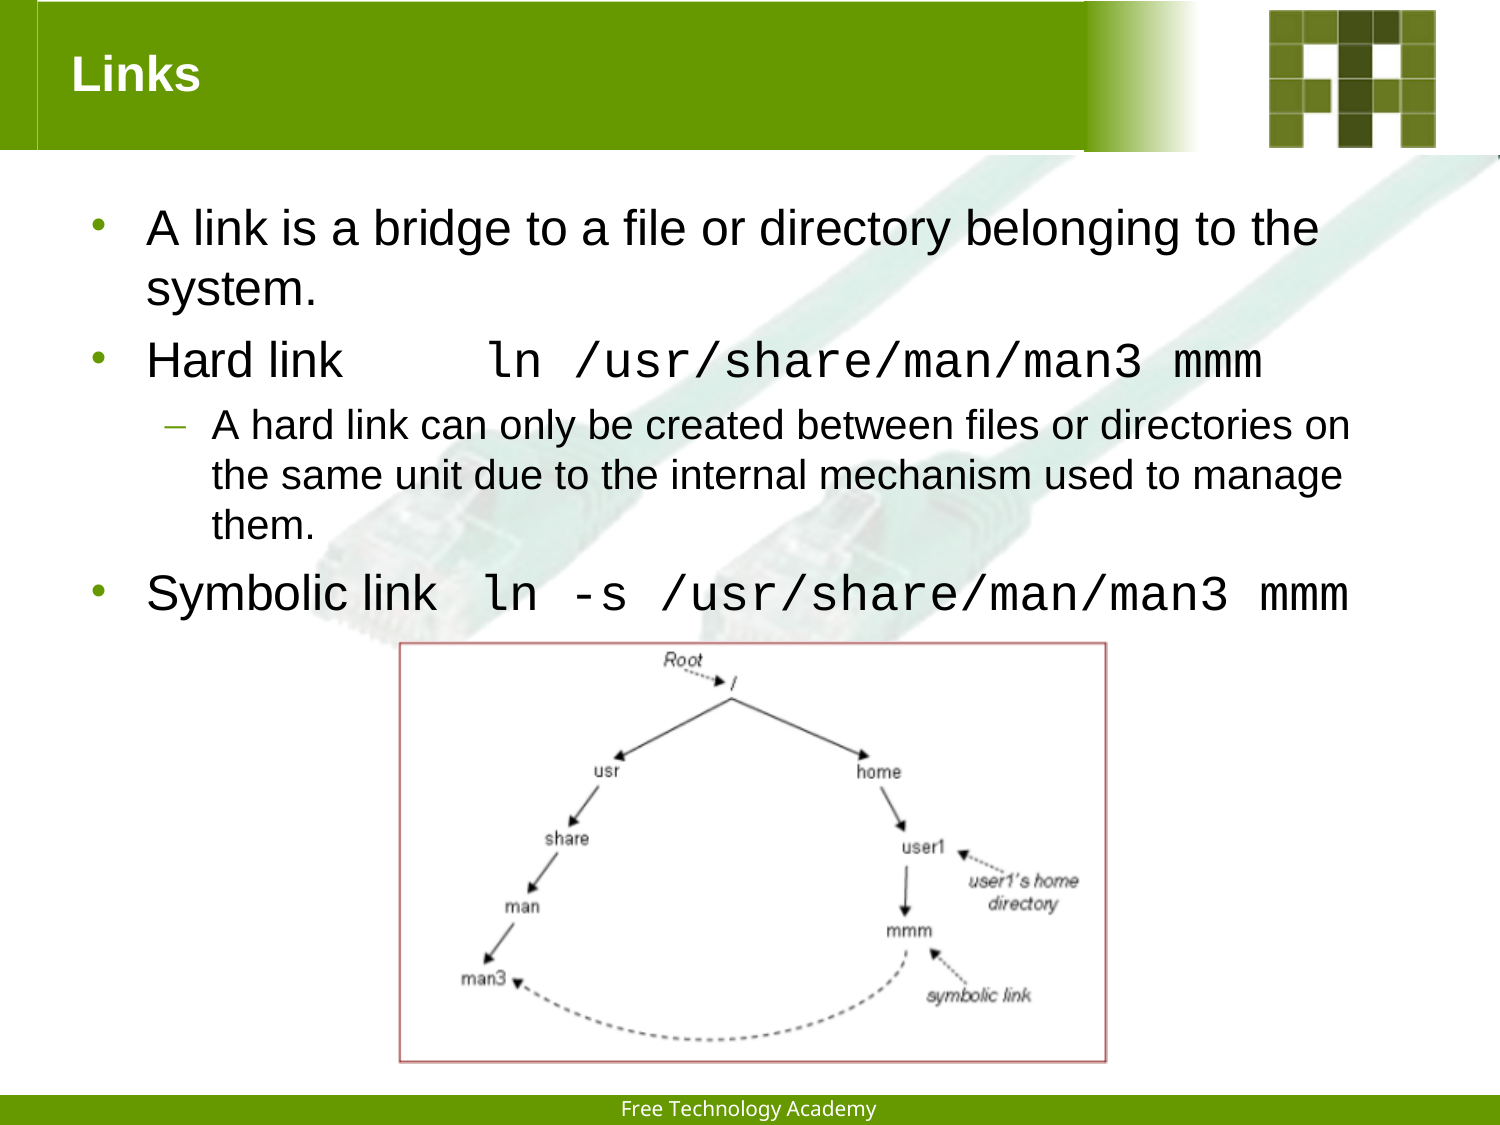

# Links
A link is a bridge to a file or directory belonging to the system.
Hard link ln /usr/share/man/man3 mmm
A hard link can only be created between files or directories on the same unit due to the internal mechanism used to manage them.
Symbolic link ln -s /usr/share/man/man3 mmm